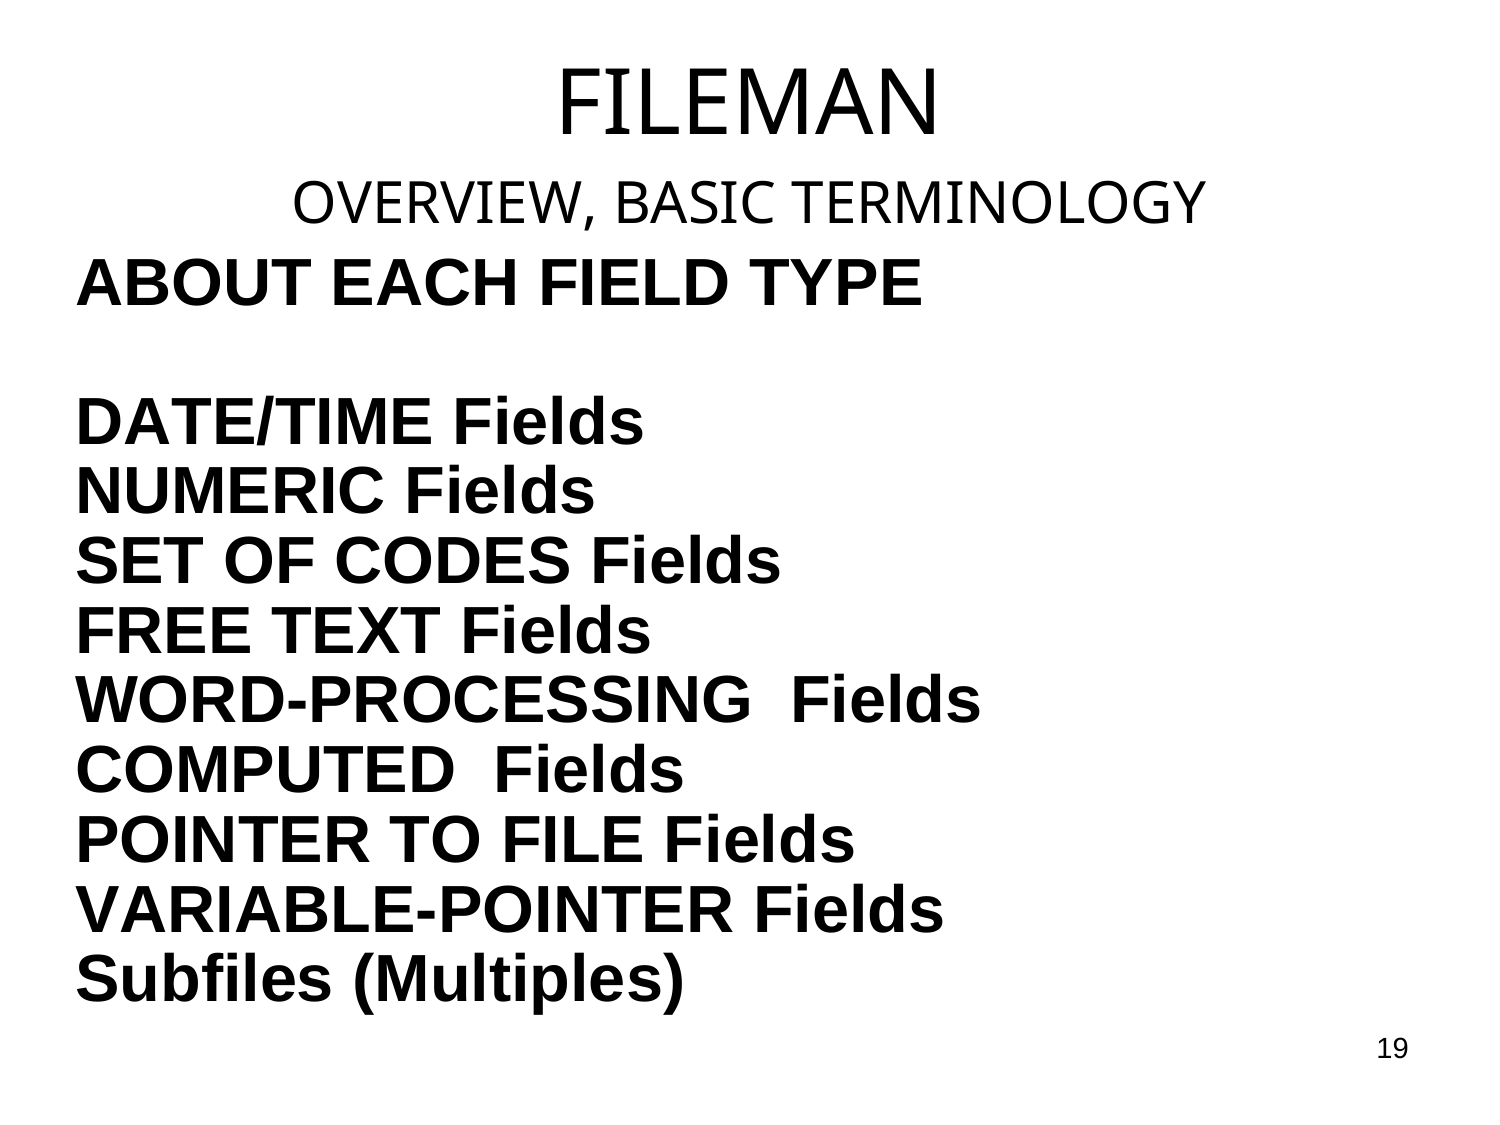

# FILEMAN OVERVIEW, BASIC TERMINOLOGY
ABOUT EACH FIELD TYPE
DATE/TIME Fields
NUMERIC Fields
SET OF CODES Fields
FREE TEXT Fields
WORD-PROCESSING Fields
COMPUTED Fields
POINTER TO FILE Fields
VARIABLE-POINTER Fields
Subfiles (Multiples)
19